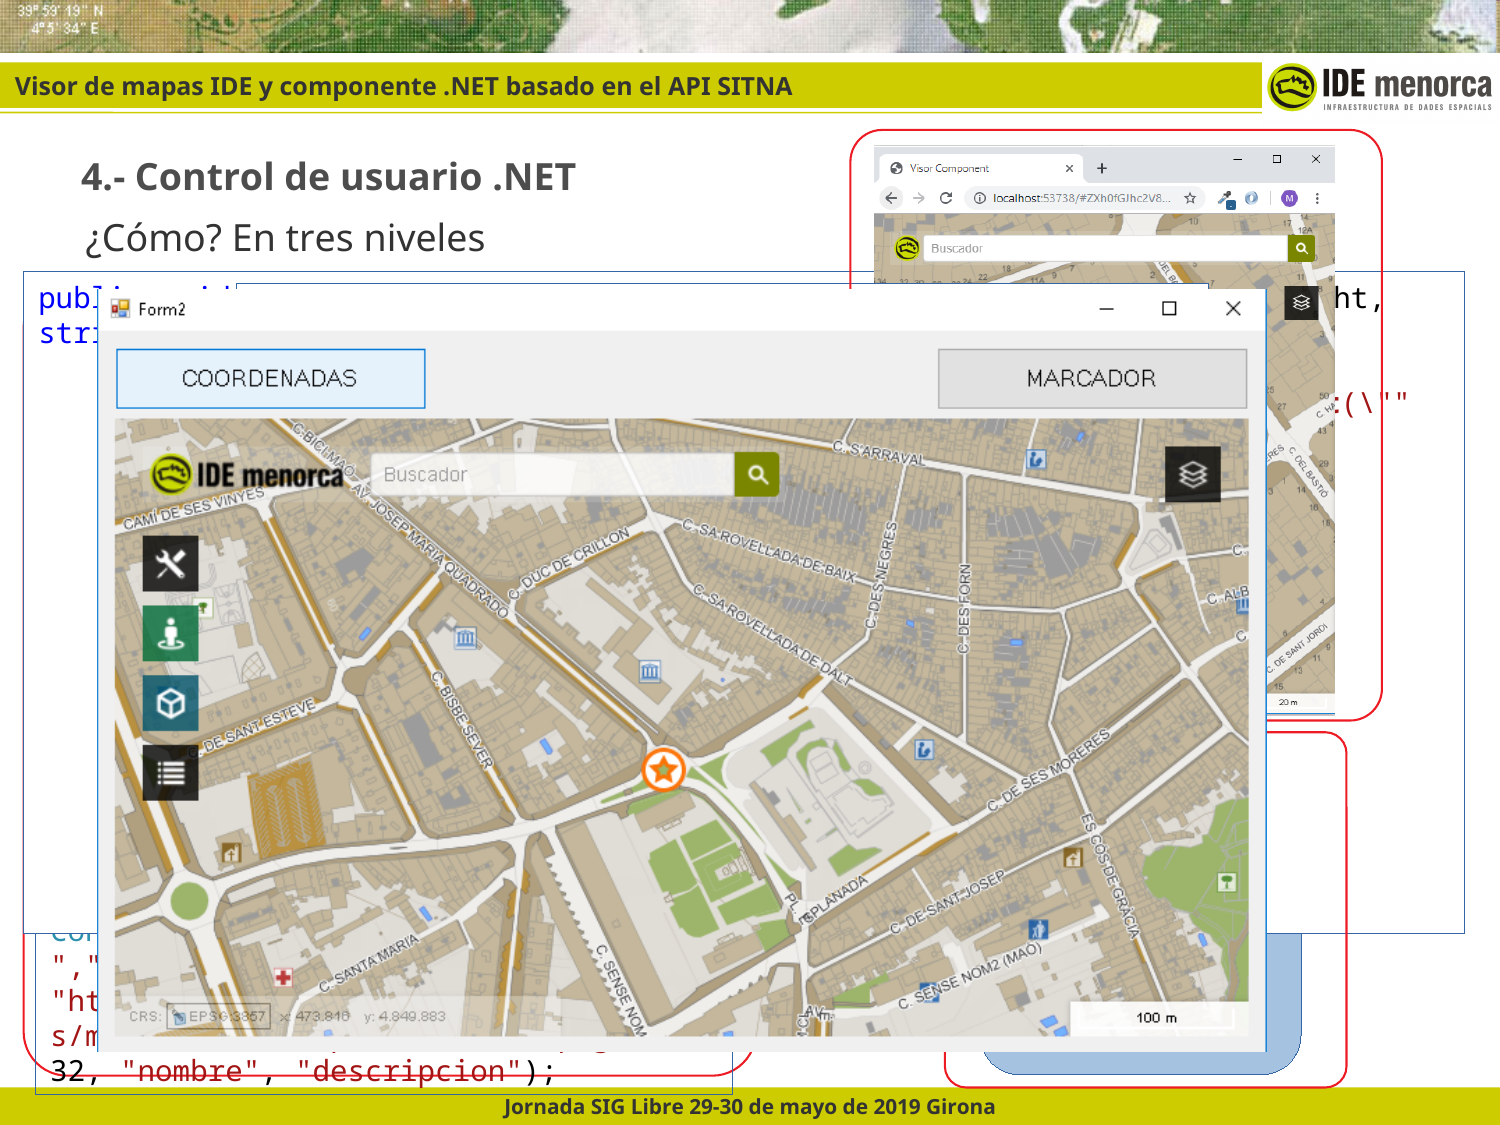

Visor de mapas IDE y componente .NET basado en el API SITNA
4.- Control de usuario .NET
¿Cómo? En tres niveles
public void addMarker(double x, double y, string icon, int width, int height, string name, string description)
	{
		var task = browser.GetMainFrame().EvaluateScriptAsync("creaElement(\""
 		+ id + "\", \""
 + x.ToString().Replace(",", ".") + "\", \""
 + y.ToString().Replace(",", ".") + "\", \""
 + name + "\", \""
 + description + "\", \""
 + icon + "\", \""
 + width + "\", \""
 + height + "\", \""
 + "0" + "\", \""
 + "1" + "\", \""
 + "1" + "\", \""
 + "0" + "\", \""
 + "0" + "\")");
 }
function creaElement(id, x, y, name, description, icon, width, height, angle, centrat, idGrafic, autoSave, tipus) {
 map.addMarker(
 [x, y],
 {
 url: icon,
 anchor: [0.5, 0],
 width: width,
 height: height,
 data: {
 "id": id,
 "nom": name,
 "descripcio": description,
 "idGrafic": idGrafic,
 "tipus": tipus
 }
 }
 );
}
Componente
sigSilmeOL1.addMarker(Convert.ToDouble(e.x.Replace(".", ",")), Convert.ToDouble(e.y.Replace(".", ",")), "https://cdn4.iconfinder.com/data/icons/munich/32x32/special-offer.png", 32, 32, "nombre", "descripcion");
Jornada SIG Libre 29-30 de mayo de 2019 Girona